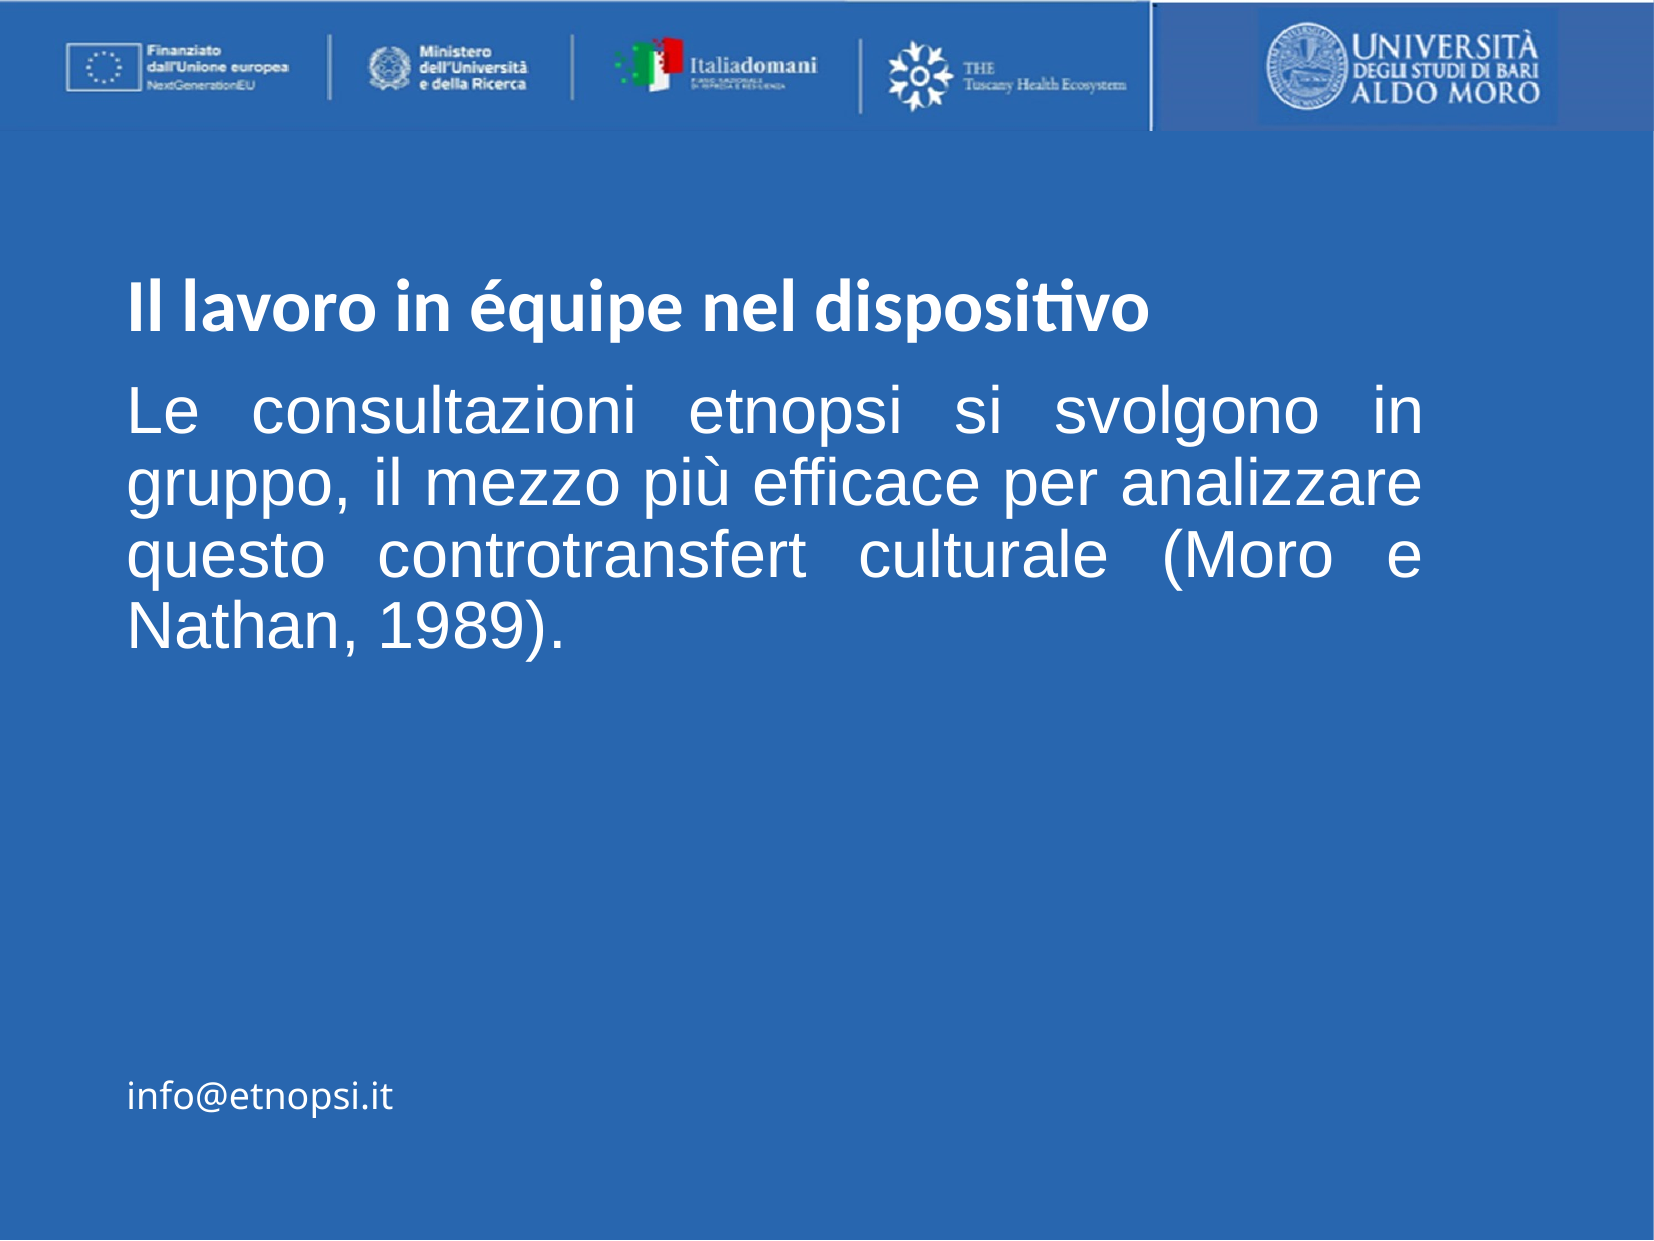

# Il lavoro in équipe nel dispositivo
Le consultazioni etnopsi si svolgono in gruppo, il mezzo più efficace per analizzare questo controtransfert culturale (Moro e Nathan, 1989).
							 							 info@etnopsi.it